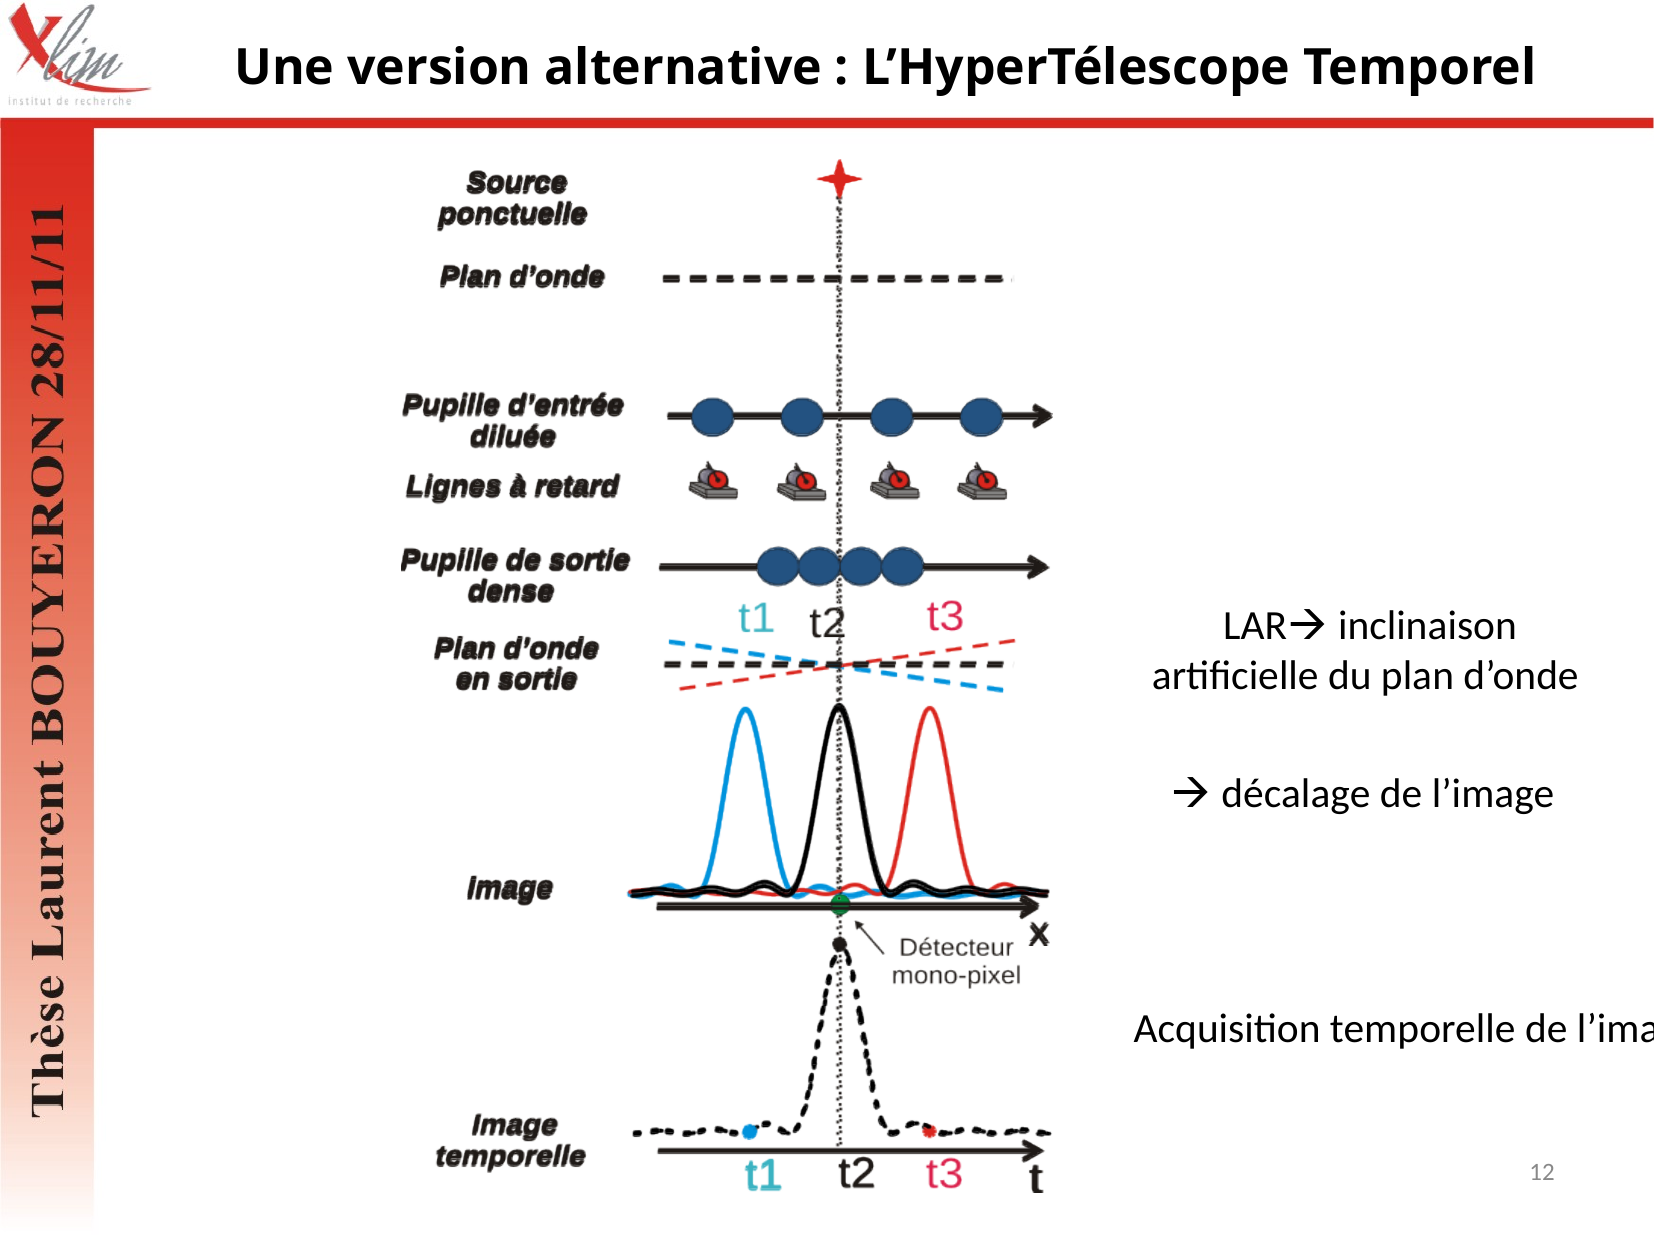

Une version alternative : L’HyperTélescope Temporel
LAR inclinaison artificielle du plan d’onde
 décalage de l’image
Acquisition temporelle de l’image
12